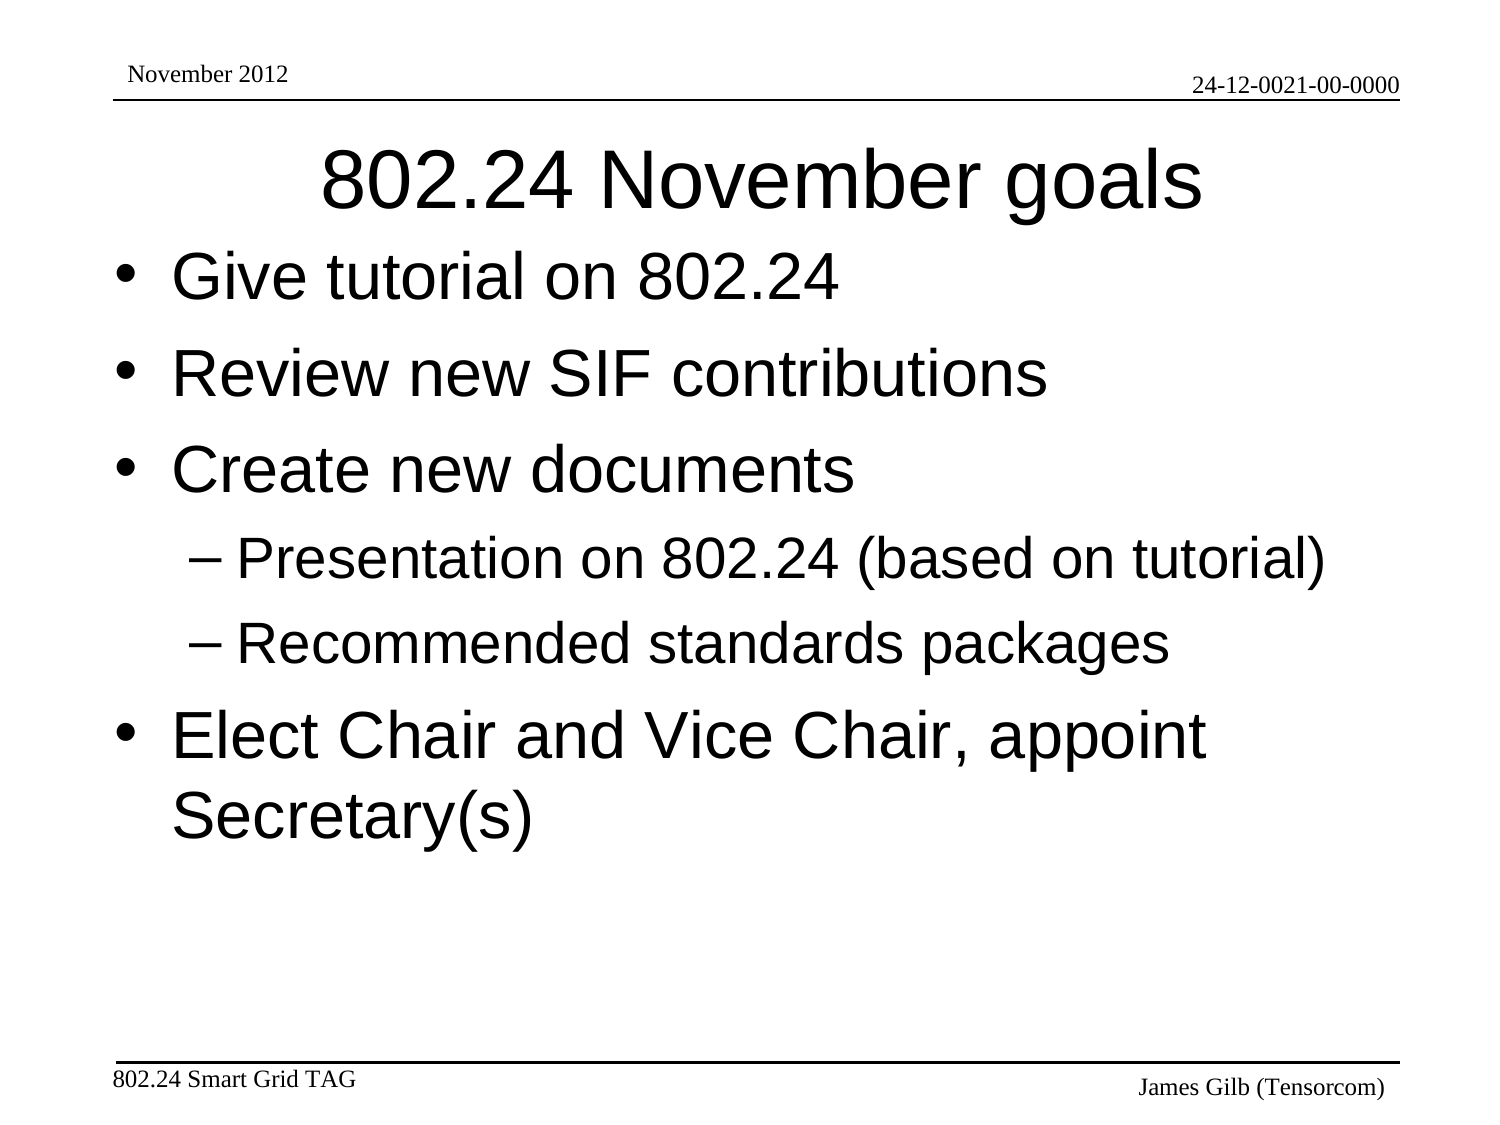

# 802.24 November goals
Give tutorial on 802.24
Review new SIF contributions
Create new documents
Presentation on 802.24 (based on tutorial)
Recommended standards packages
Elect Chair and Vice Chair, appoint Secretary(s)